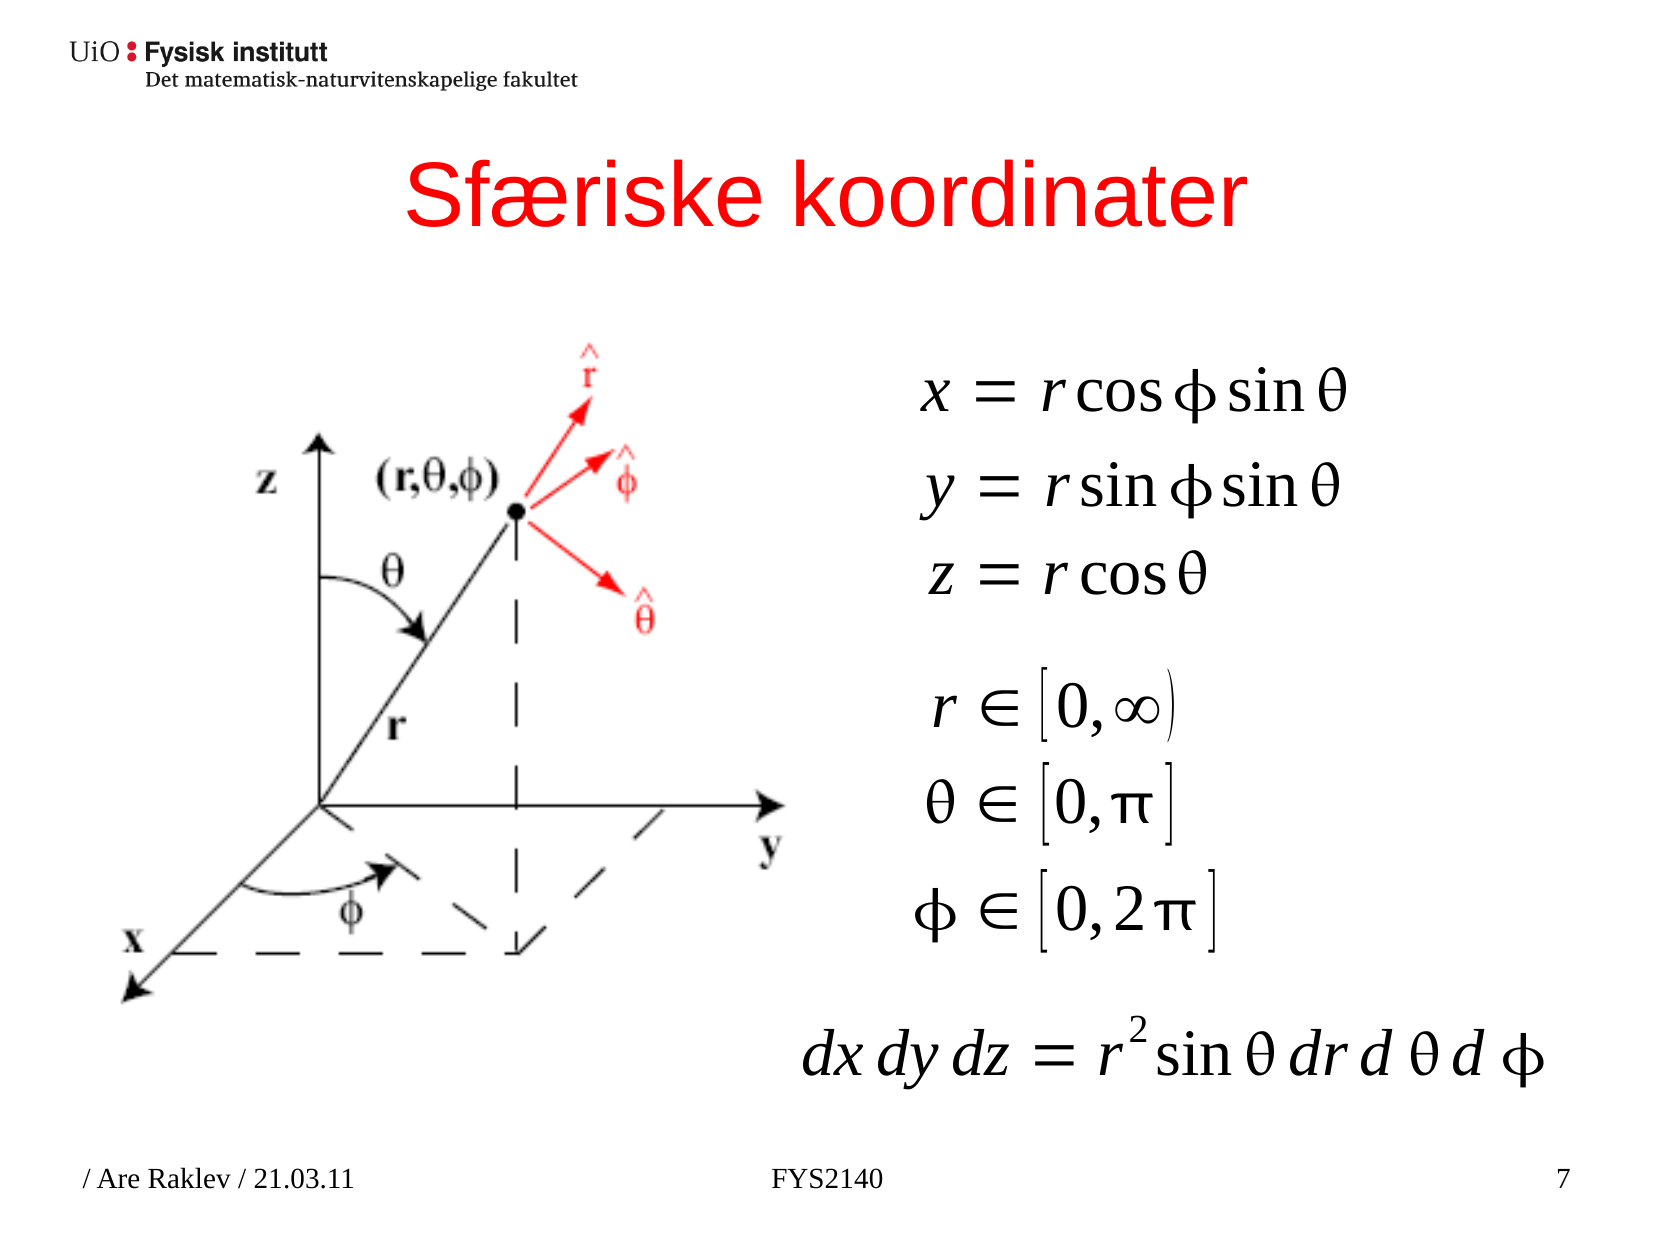

# Sfæriske koordinater
/ Are Raklev / 21.03.11
FYS2140
7